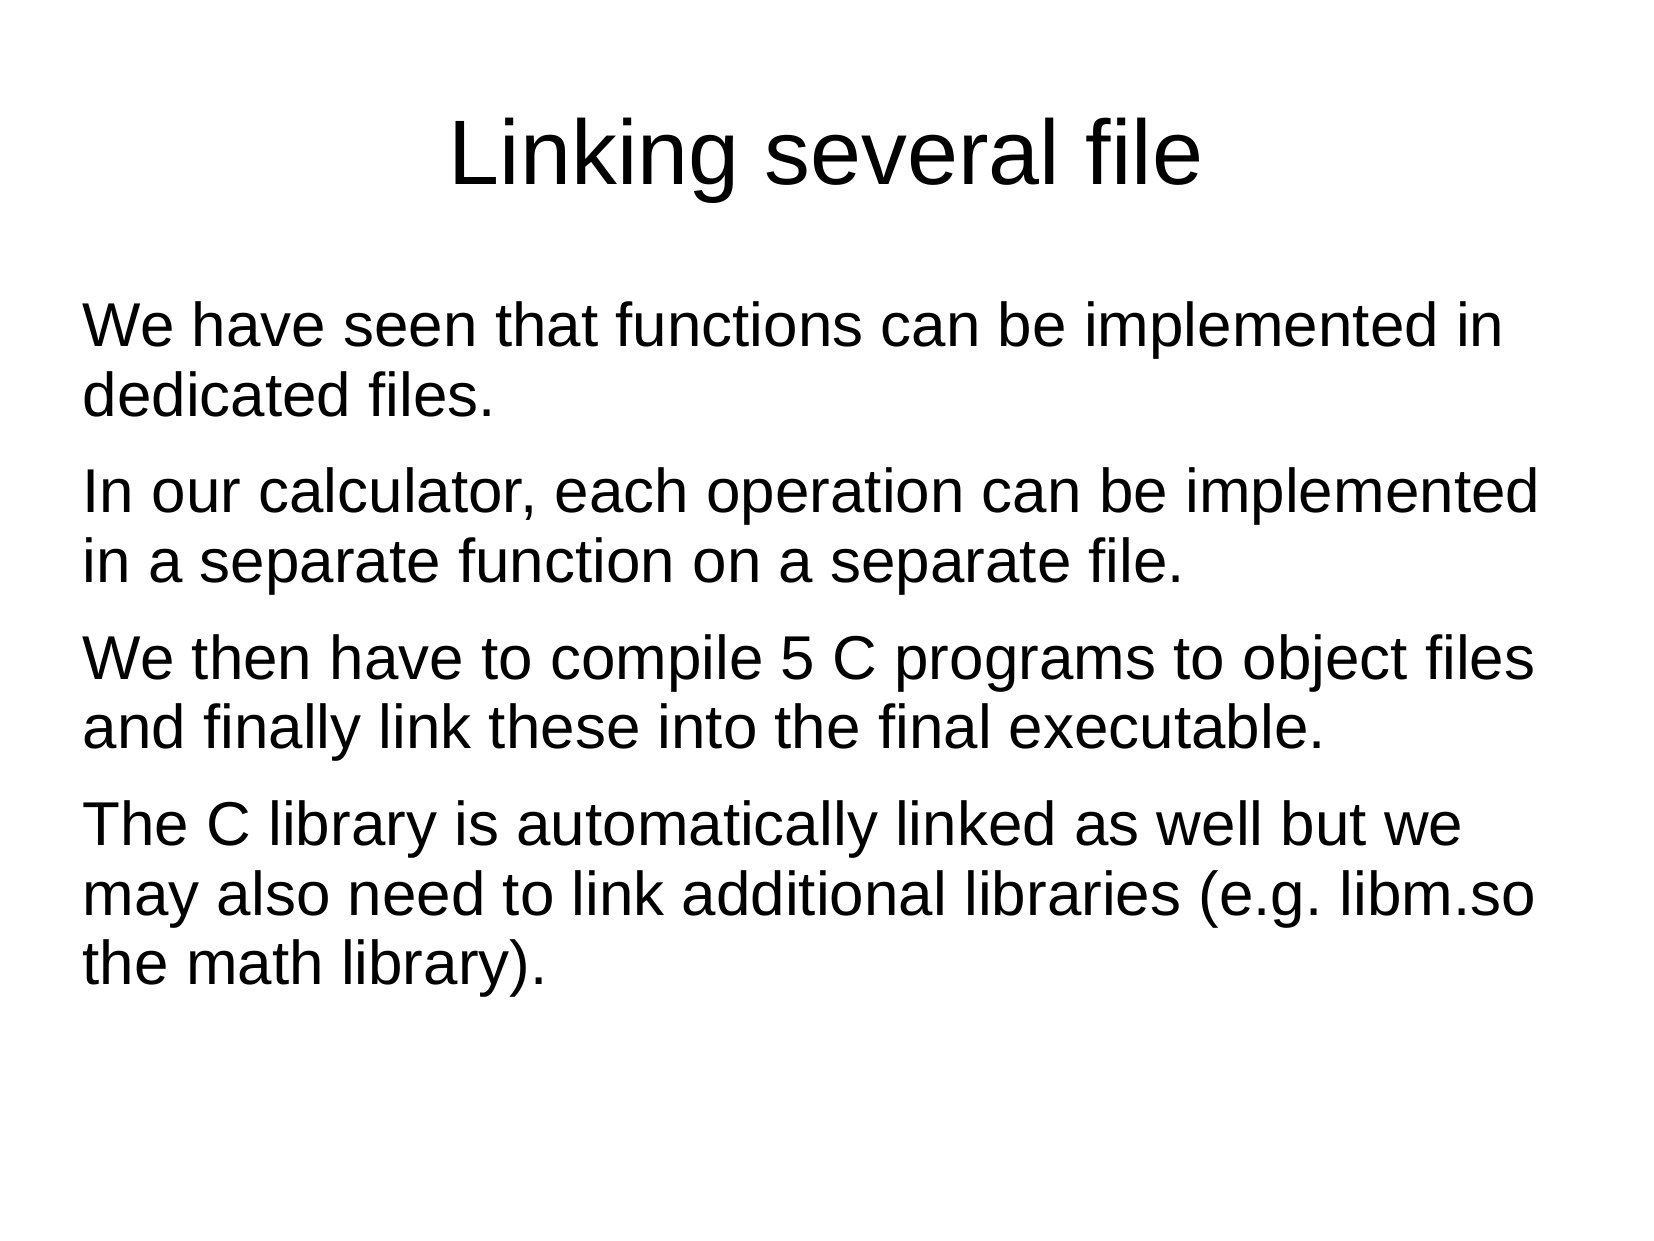

# Linking several file
We have seen that functions can be implemented in dedicated files.
In our calculator, each operation can be implemented in a separate function on a separate file.
We then have to compile 5 C programs to object files and finally link these into the final executable.
The C library is automatically linked as well but we may also need to link additional libraries (e.g. libm.so the math library).